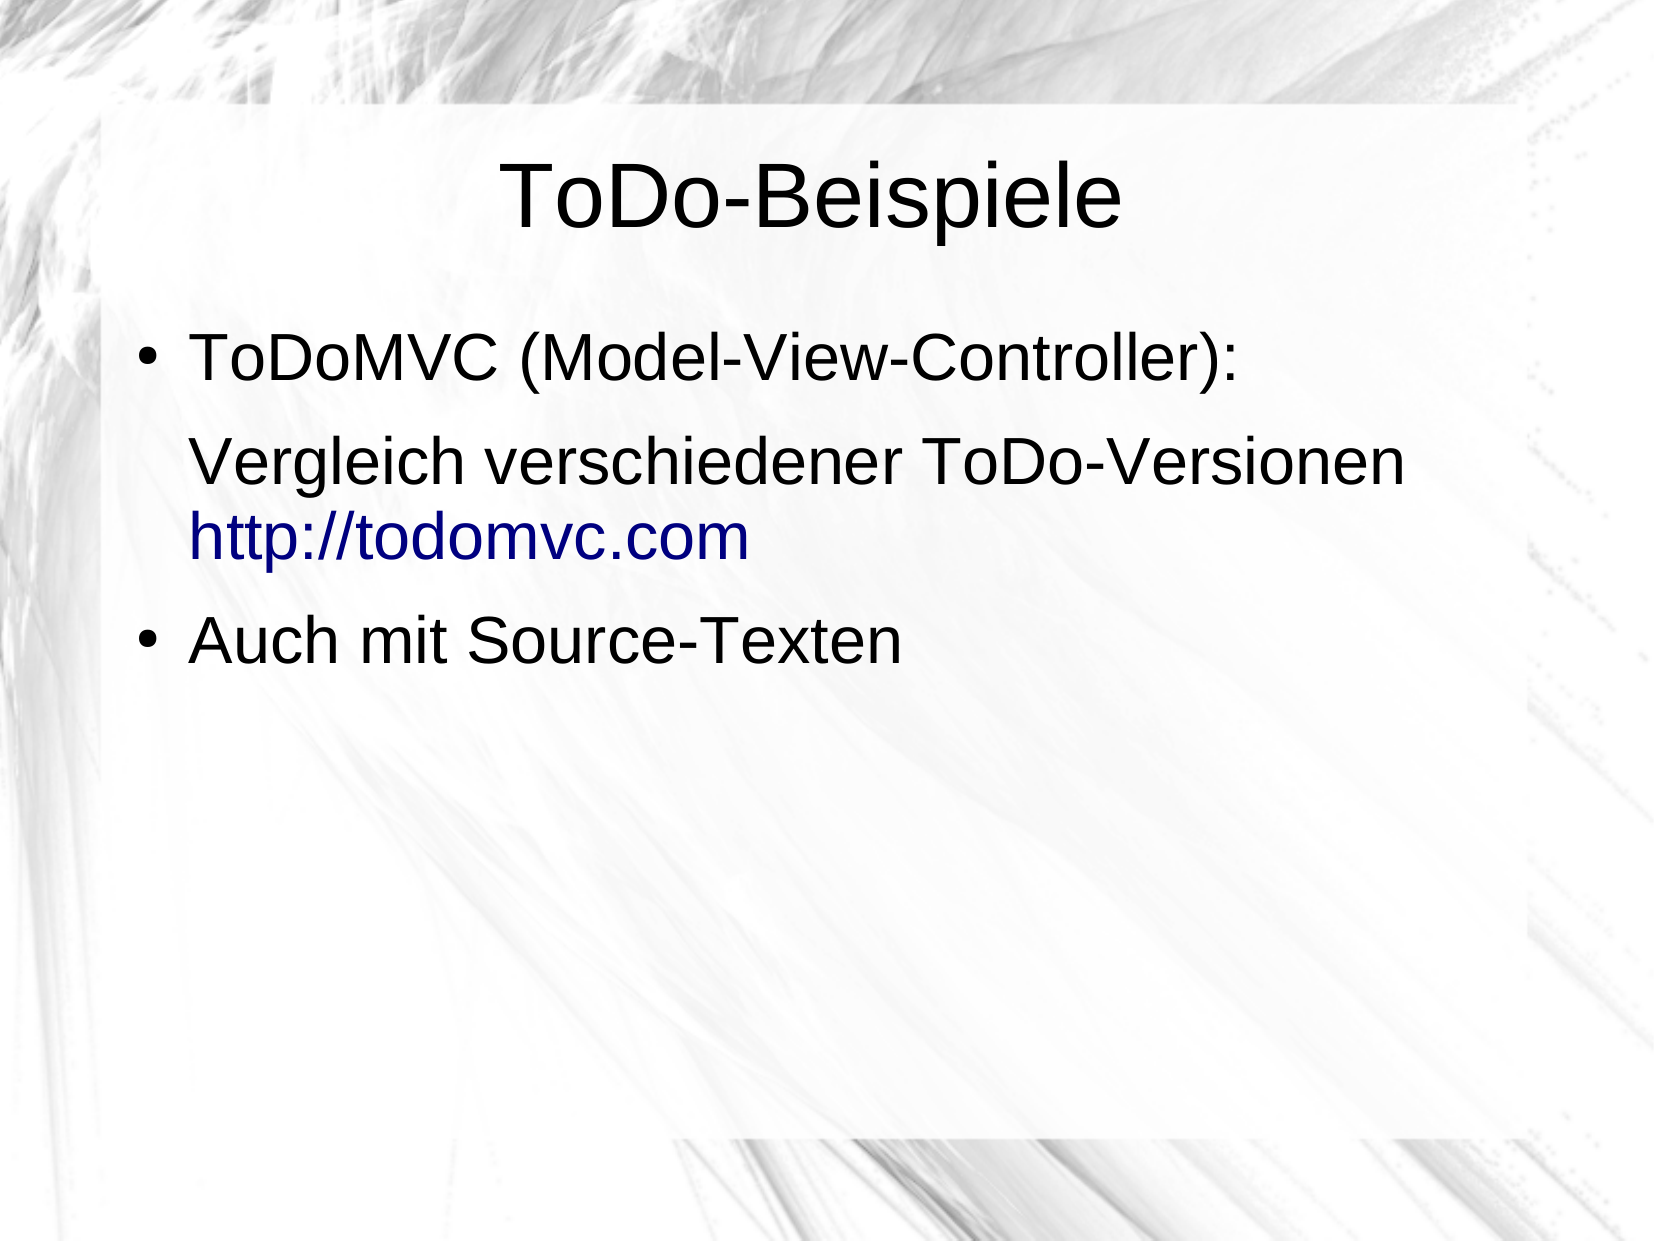

# ToDo-Beispiele
ToDoMVC (Model-View-Controller):
Vergleich verschiedener ToDo-Versionen
http://todomvc.com
Auch mit Source-Texten